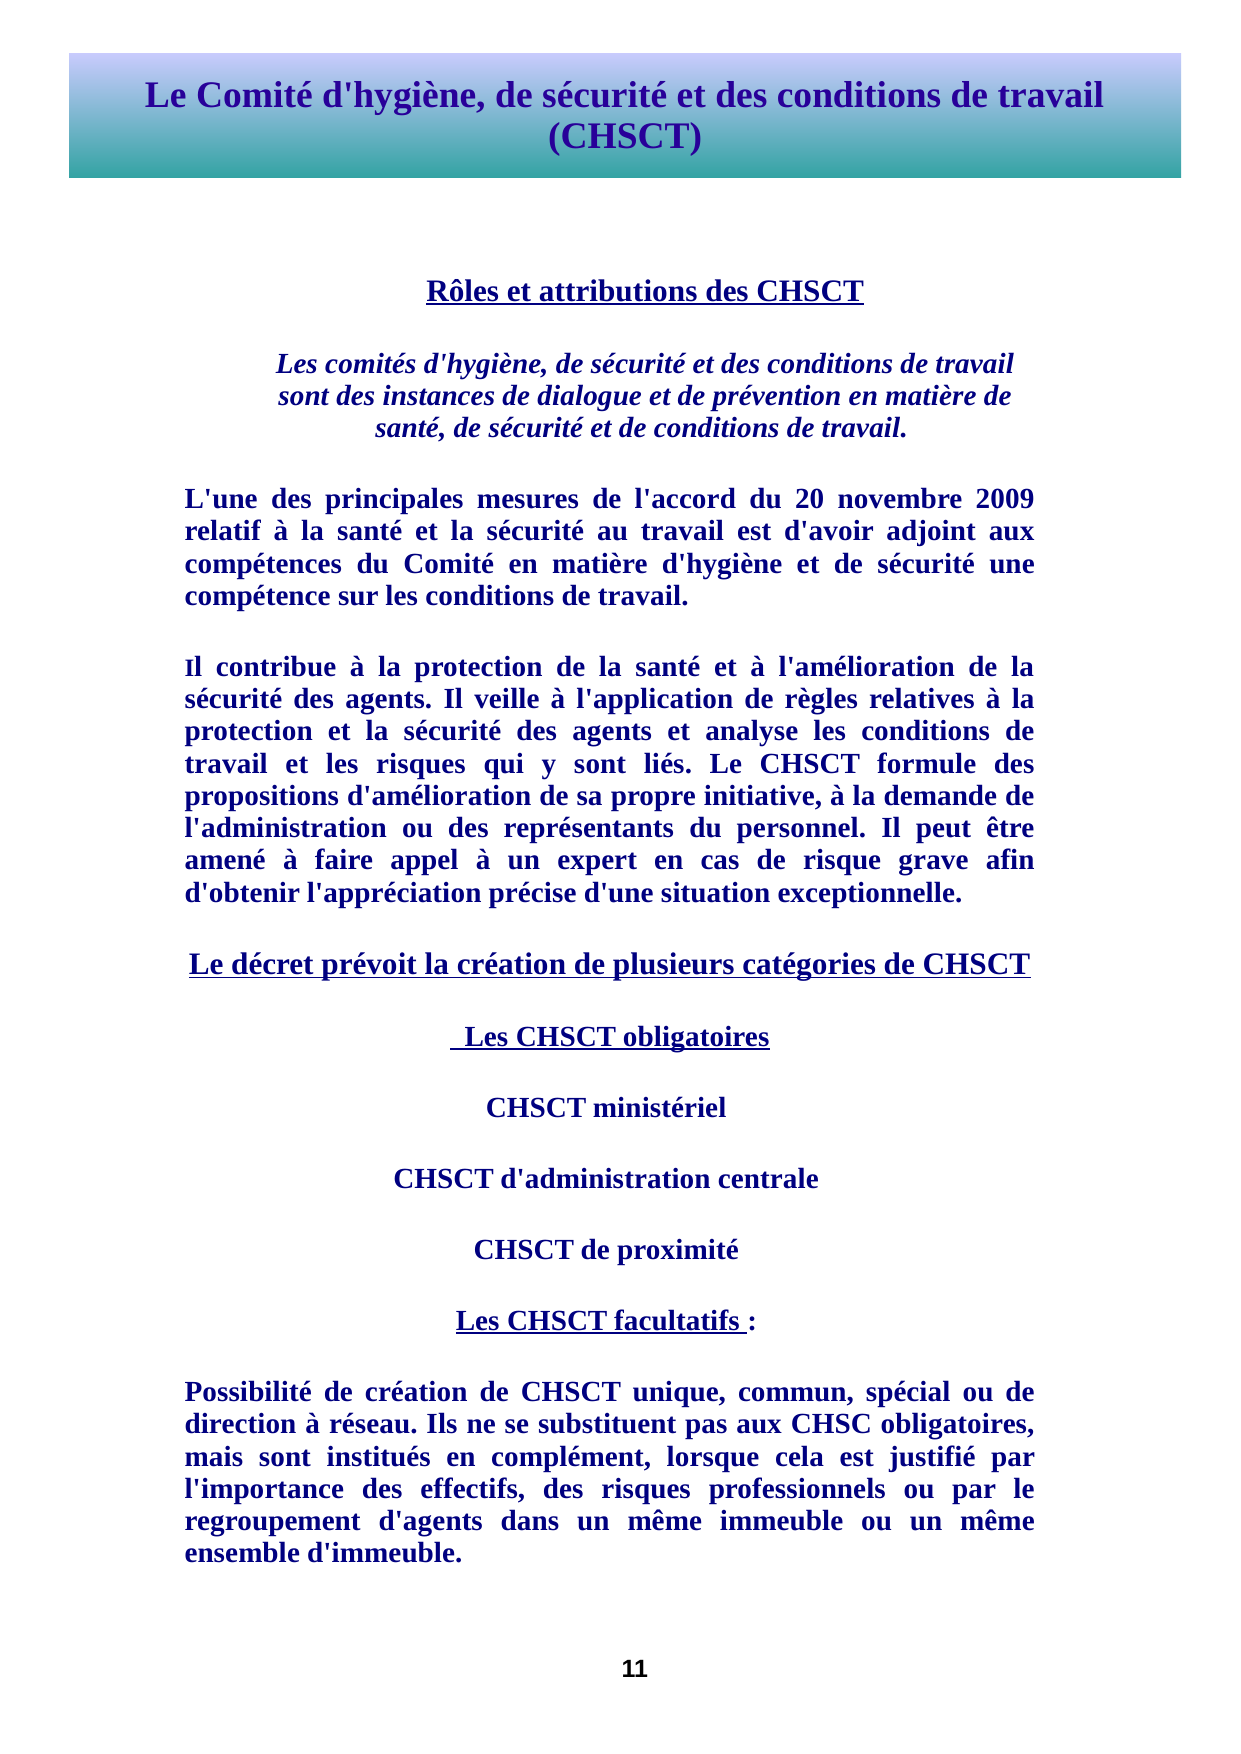

Le Comité d'hygiène, de sécurité et des conditions de travail (CHSCT)
# Rôles et attributions des CHSCT
Les comités d'hygiène, de sécurité et des conditions de travail sont des instances de dialogue et de prévention en matière de santé, de sécurité et de conditions de travail.
L'une des principales mesures de l'accord du 20 novembre 2009 relatif à la santé et la sécurité au travail est d'avoir adjoint aux compétences du Comité en matière d'hygiène et de sécurité une compétence sur les conditions de travail.
Il contribue à la protection de la santé et à l'amélioration de la sécurité des agents. Il veille à l'application de règles relatives à la protection et la sécurité des agents et analyse les conditions de travail et les risques qui y sont liés. Le CHSCT formule des propositions d'amélioration de sa propre initiative, à la demande de l'administration ou des représentants du personnel. Il peut être amené à faire appel à un expert en cas de risque grave afin d'obtenir l'appréciation précise d'une situation exceptionnelle.
Le décret prévoit la création de plusieurs catégories de CHSCT
  Les CHSCT obligatoires
CHSCT ministériel
CHSCT d'administration centrale
CHSCT de proximité
Les CHSCT facultatifs :
Possibilité de création de CHSCT unique, commun, spécial ou de direction à réseau. Ils ne se substituent pas aux CHSC obligatoires, mais sont institués en complément, lorsque cela est justifié par l'importance des effectifs, des risques professionnels ou par le regroupement d'agents dans un même immeuble ou un même ensemble d'immeuble.
11
11